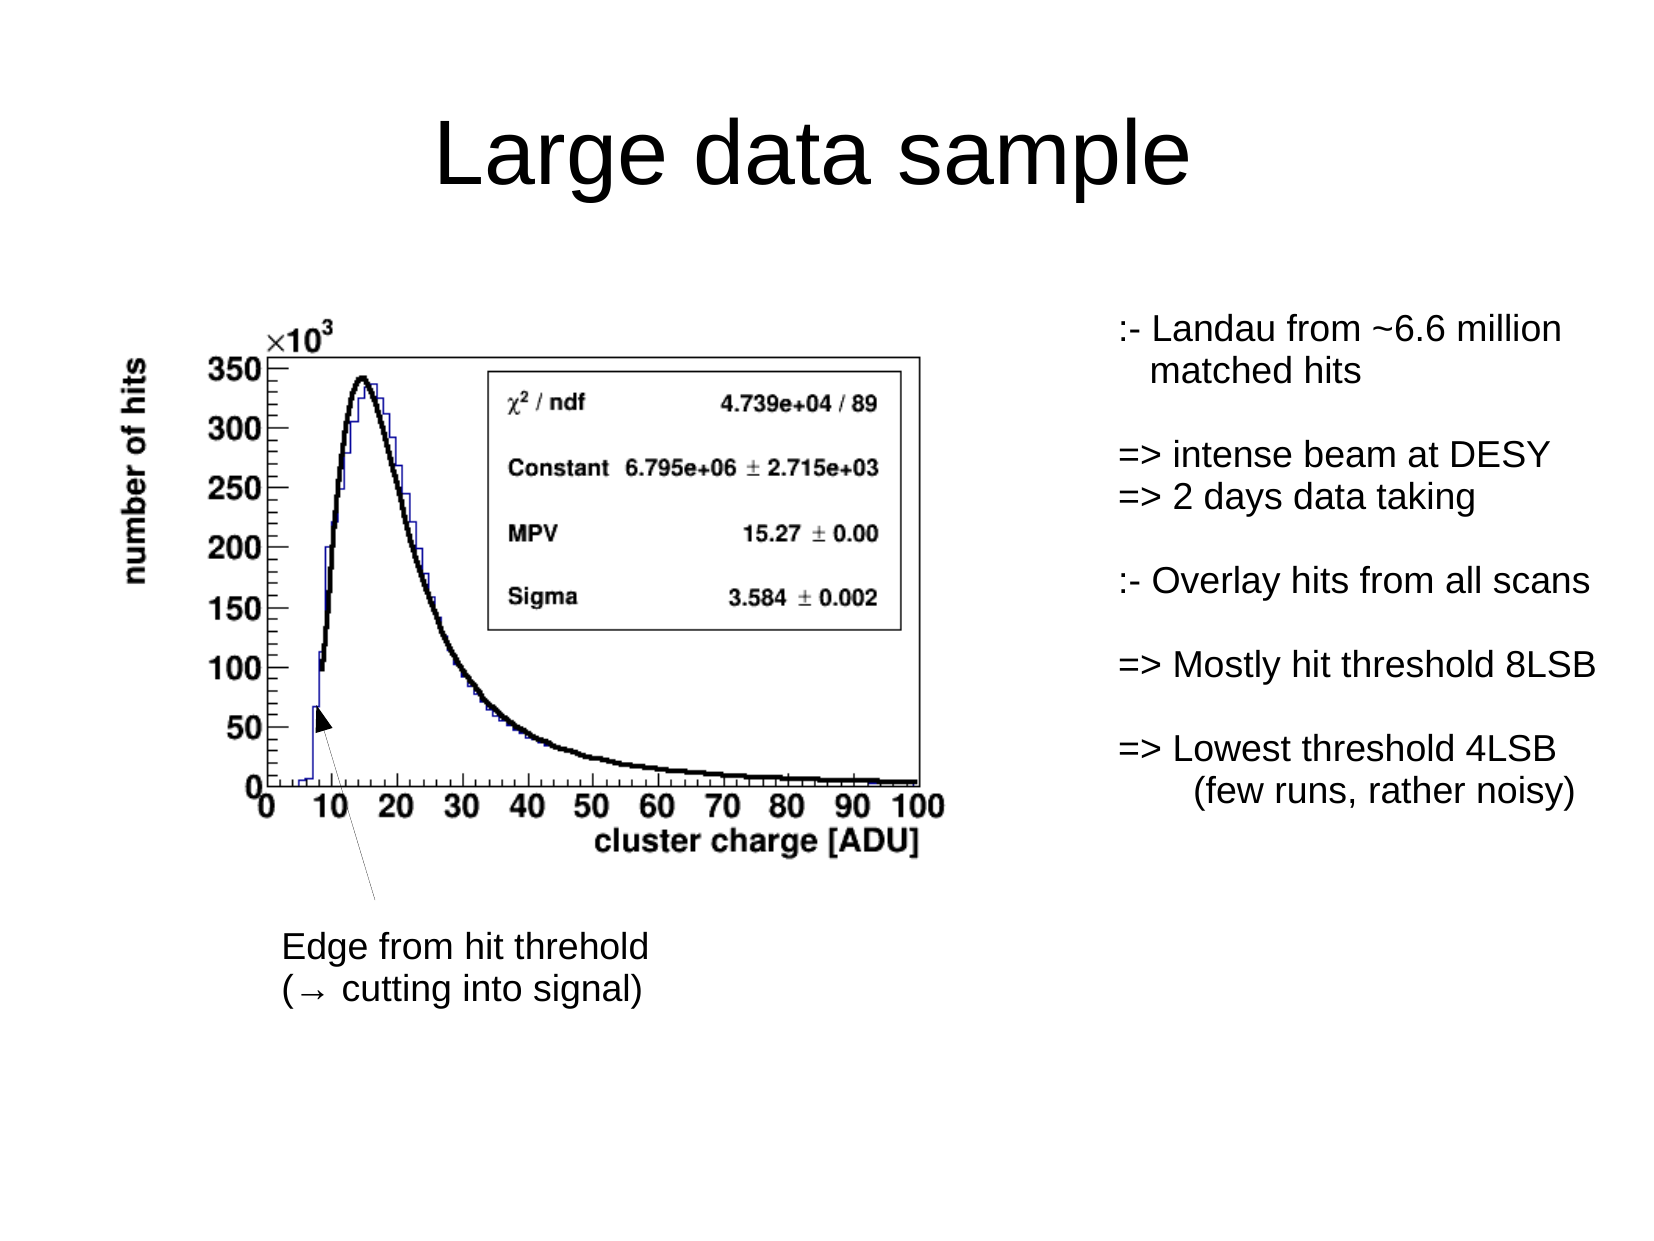

# Large data sample
:- Landau from ~6.6 million
 matched hits
=> intense beam at DESY
=> 2 days data taking
:- Overlay hits from all scans
=> Mostly hit threshold 8LSB
=> Lowest threshold 4LSB
	(few runs, rather noisy)
Edge from hit threhold
(→ cutting into signal)